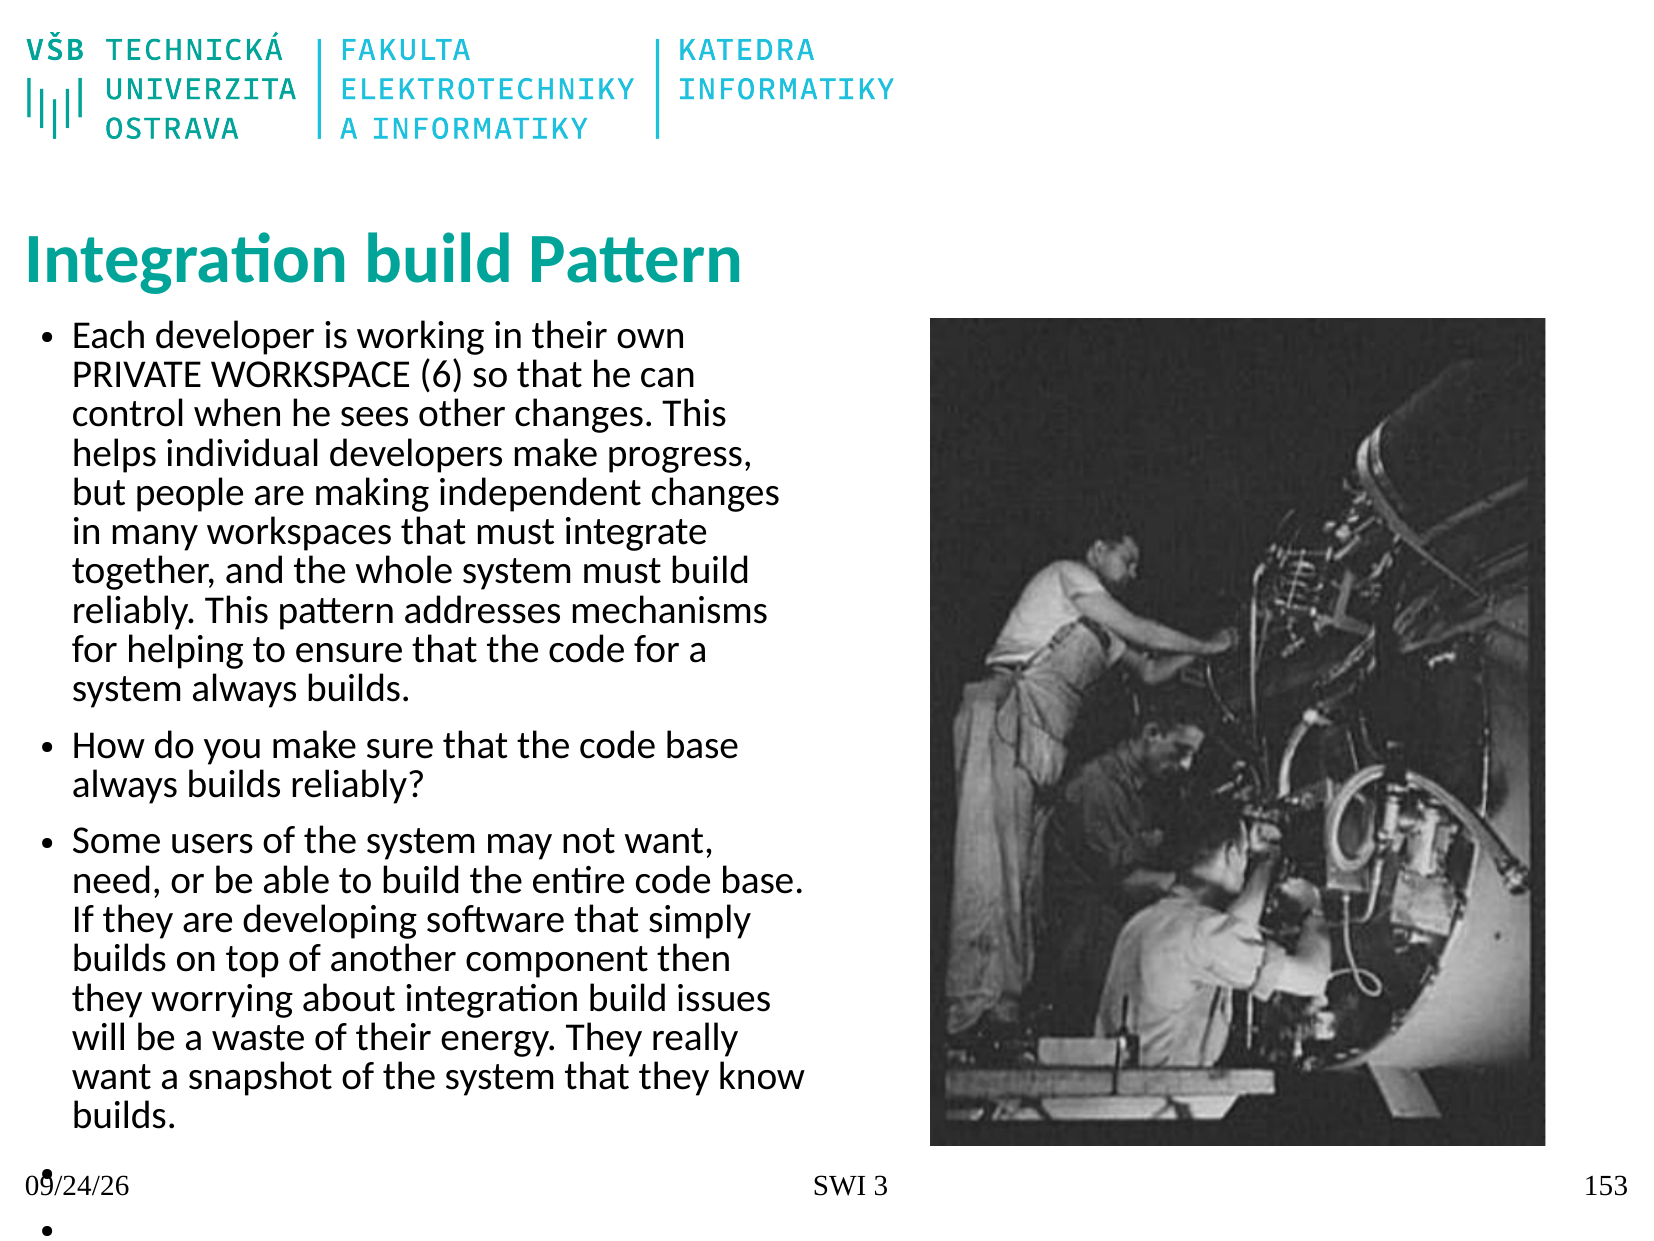

# Integration build Pattern
Each developer is working in their own PRIVATE WORKSPACE (6) so that he can control when he sees other changes. This helps individual developers make progress, but people are making independent changes in many workspaces that must integrate together, and the whole system must build reliably. This pattern addresses mechanisms for helping to ensure that the code for a system always builds.
How do you make sure that the code base always builds reliably?
Some users of the system may not want, need, or be able to build the entire code base. If they are developing software that simply builds on top of another component then they worrying about integration build issues will be a waste of their energy. They really want a snapshot of the system that they know builds.
SWI 3
153